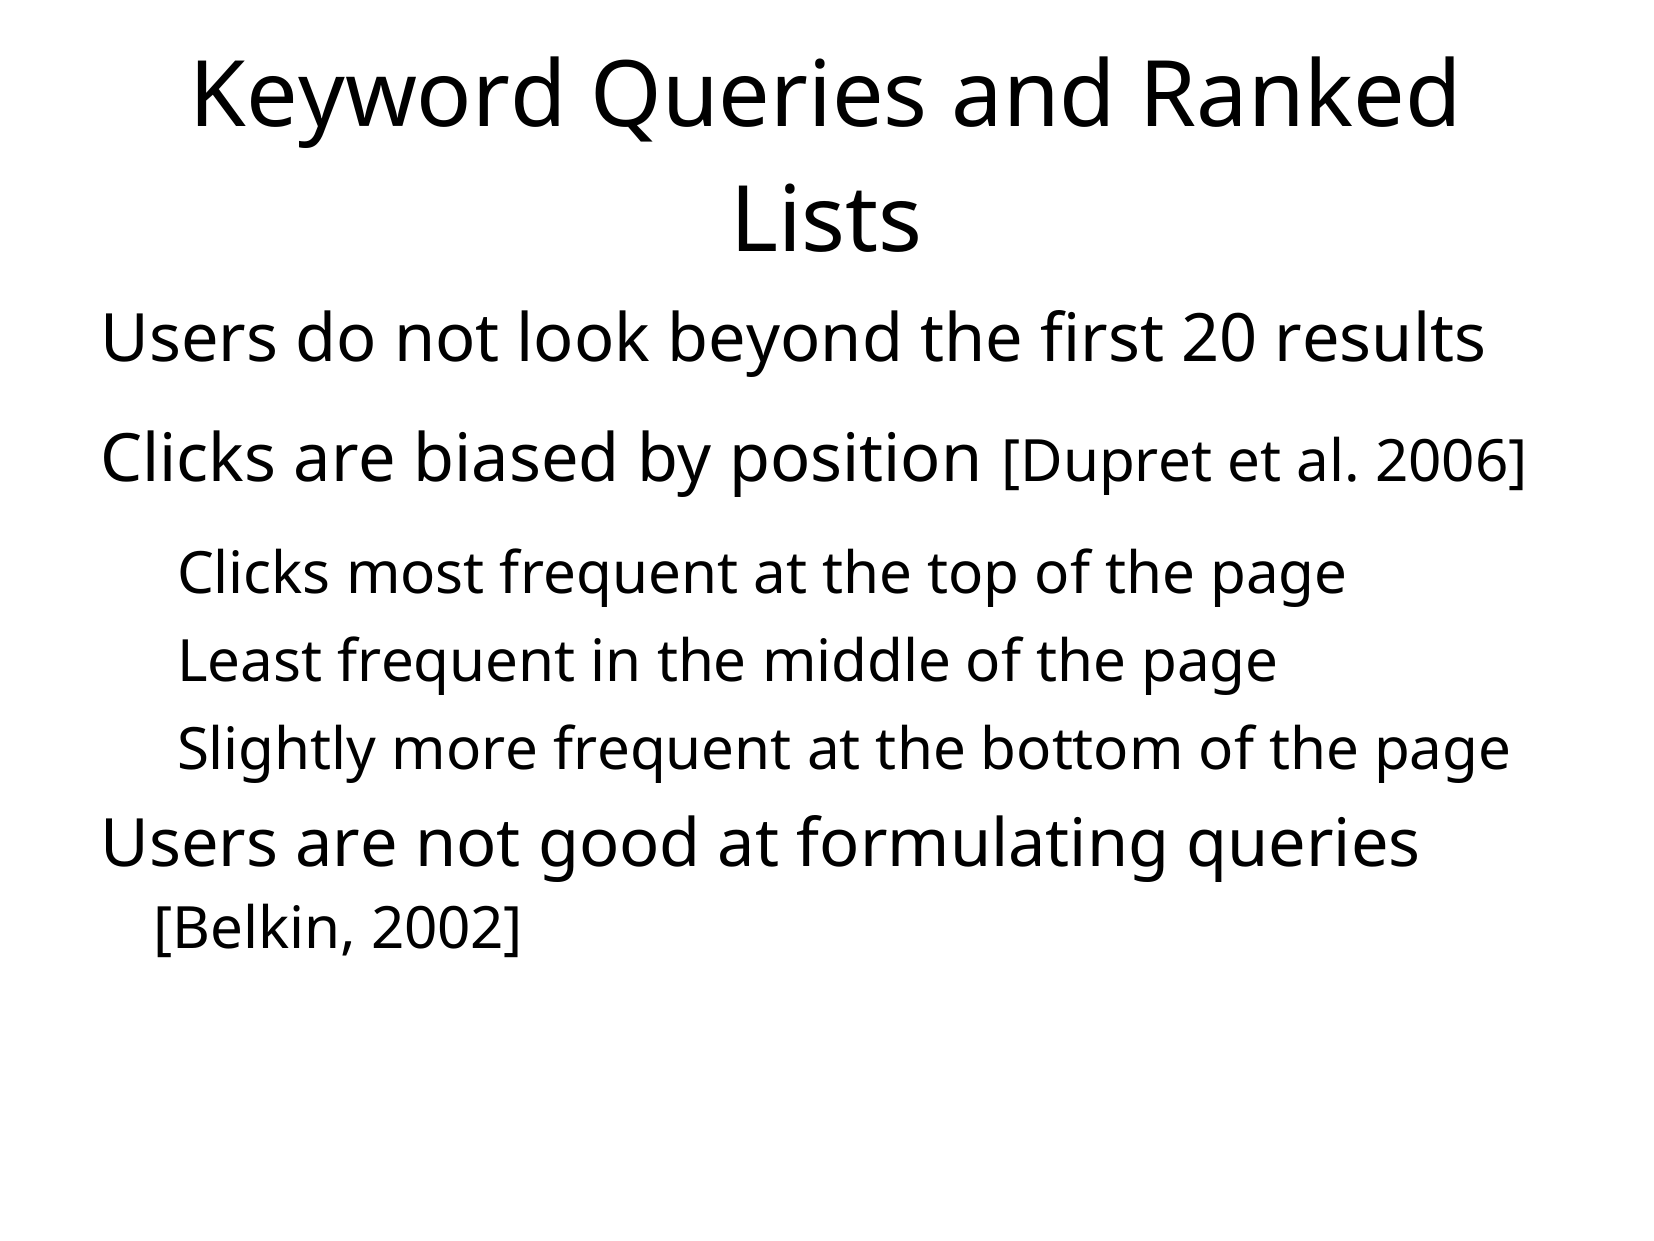

# Keyword Queries and Ranked Lists
Users do not look beyond the first 20 results
Clicks are biased by position [Dupret et al. 2006]
Clicks most frequent at the top of the page
Least frequent in the middle of the page
Slightly more frequent at the bottom of the page
Users are not good at formulating queries [Belkin, 2002]